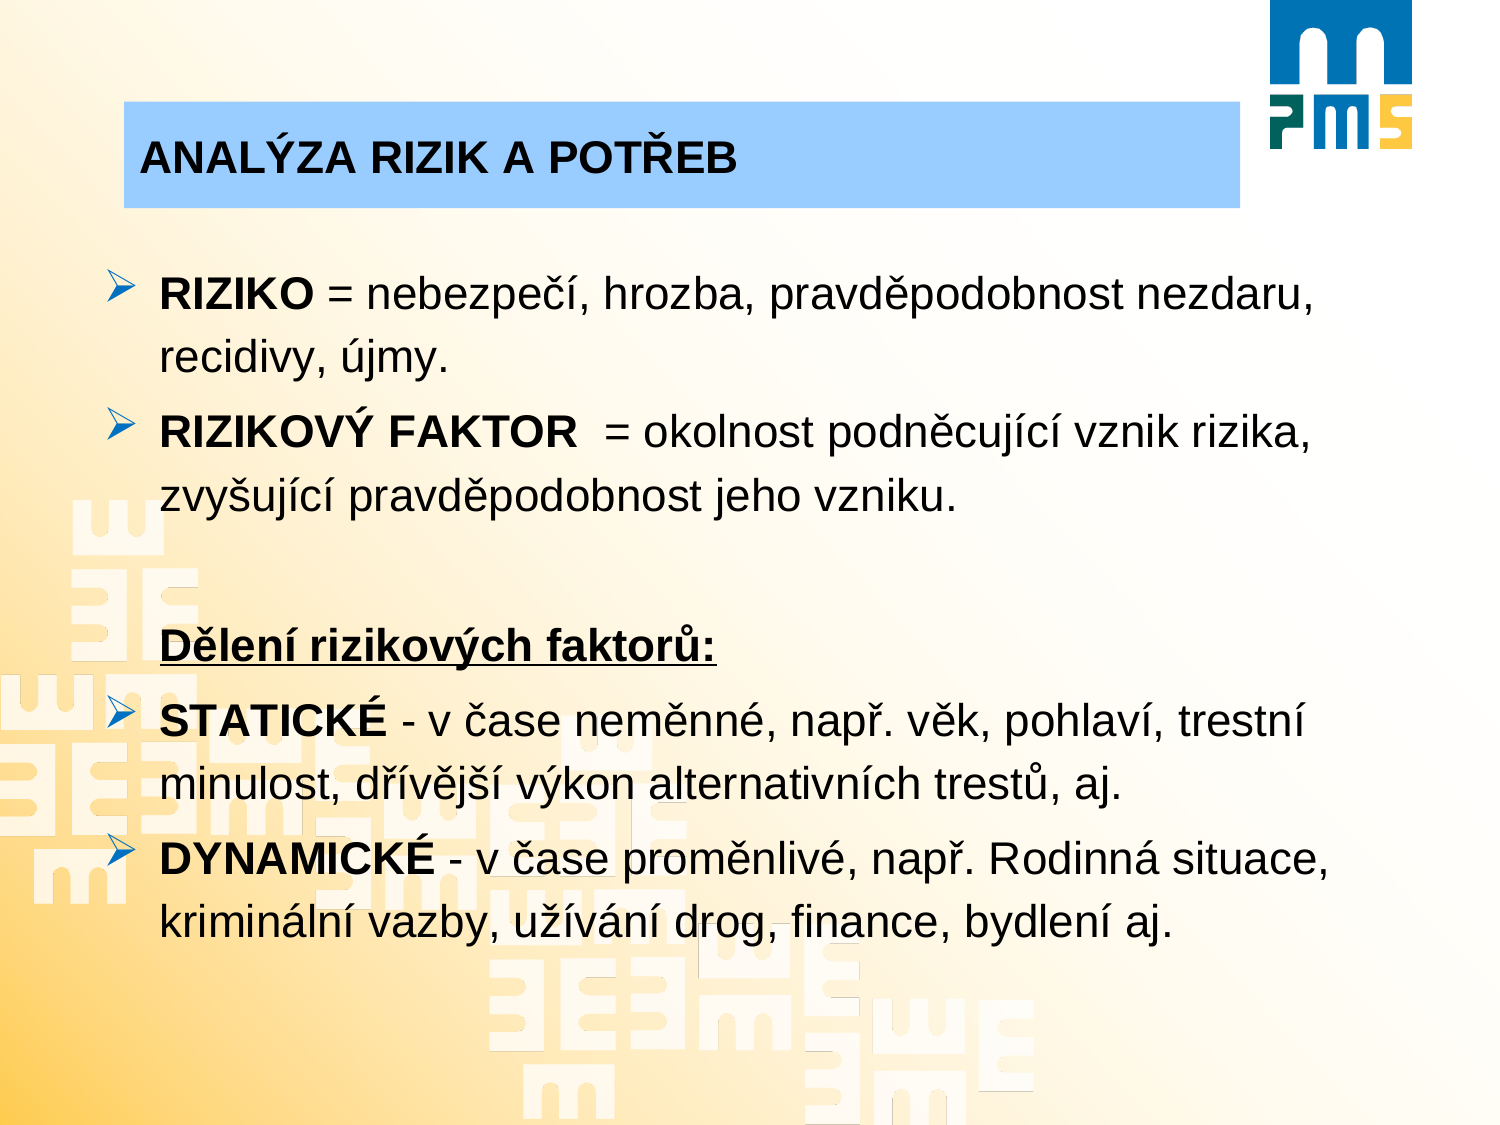

# ANALÝZA RIZIK A POTŘEB
RIZIKO = nebezpečí, hrozba, pravděpodobnost nezdaru, recidivy, újmy.
RIZIKOVÝ FAKTOR = okolnost podněcující vznik rizika, zvyšující pravděpodobnost jeho vzniku.
Dělení rizikových faktorů:
STATICKÉ - v čase neměnné, např. věk, pohlaví, trestní minulost, dřívější výkon alternativních trestů, aj.
DYNAMICKÉ - v čase proměnlivé, např. Rodinná situace, kriminální vazby, užívání drog, finance, bydlení aj.